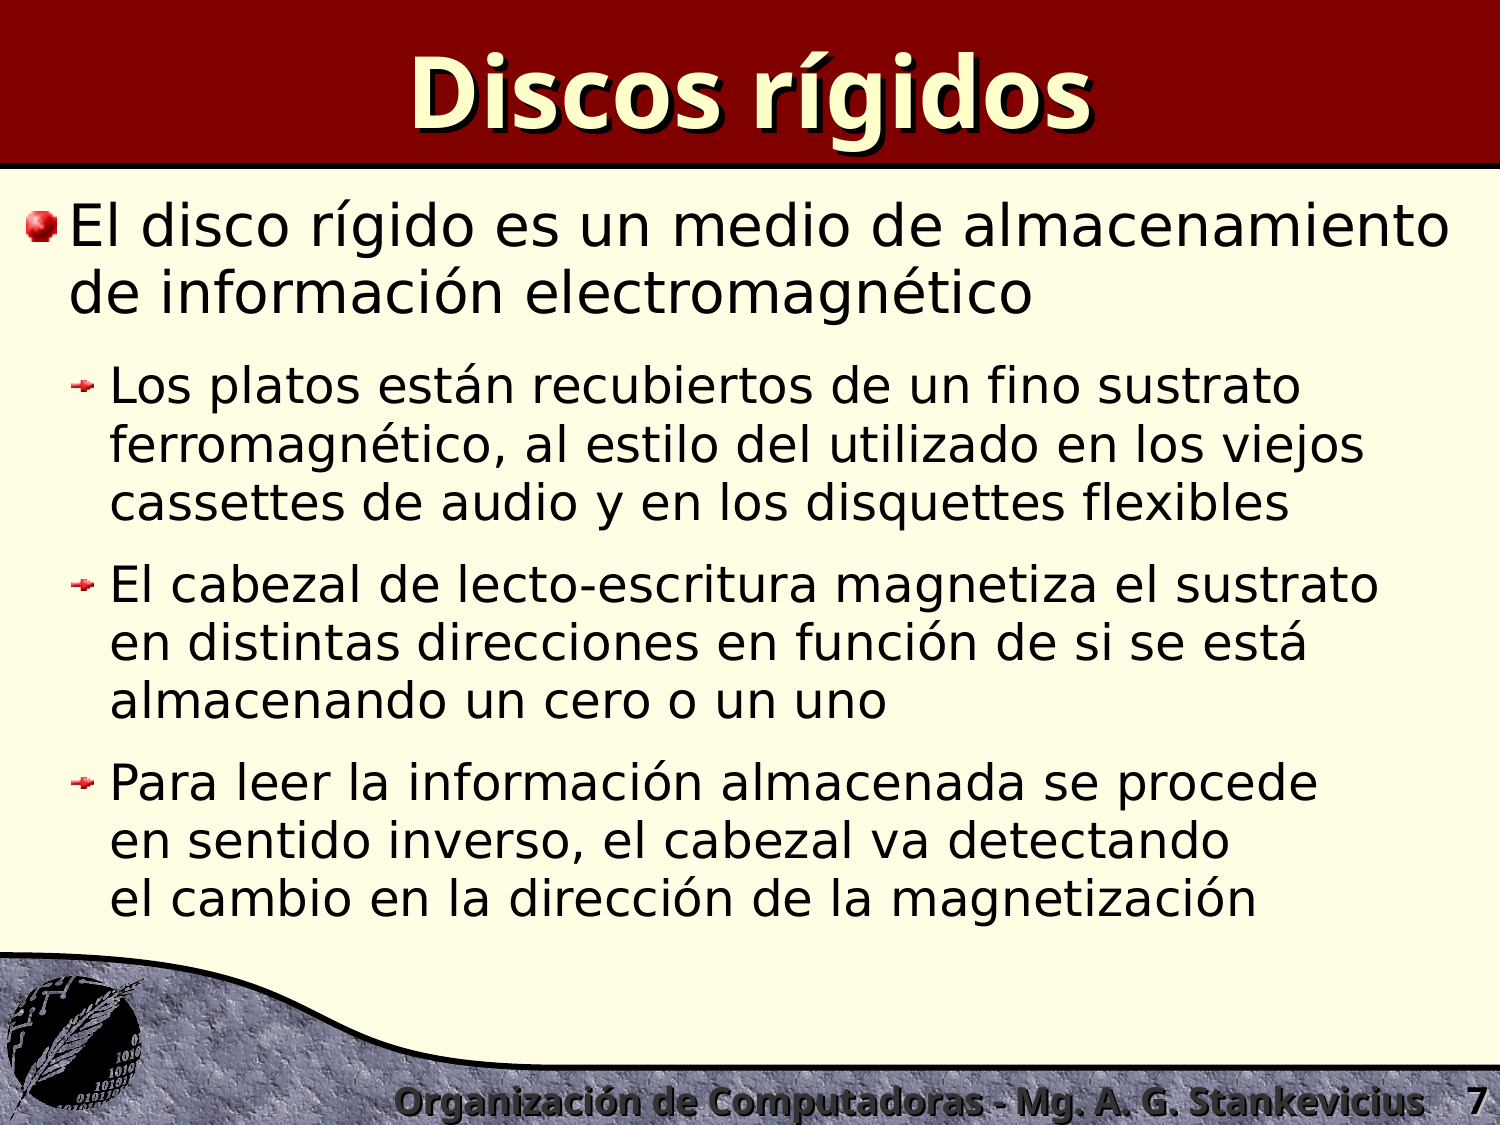

# Discos rígidos
El disco rígido es un medio de almacenamiento de información electromagnético
Los platos están recubiertos de un fino sustrato ferromagnético, al estilo del utilizado en los viejos
cassettes de audio y en los disquettes flexibles
El cabezal de lecto-escritura magnetiza el sustrato
en distintas direcciones en función de si se está almacenando un cero o un uno
Para leer la información almacenada se procede
en sentido inverso, el cabezal va detectando
el cambio en la dirección de la magnetización
7